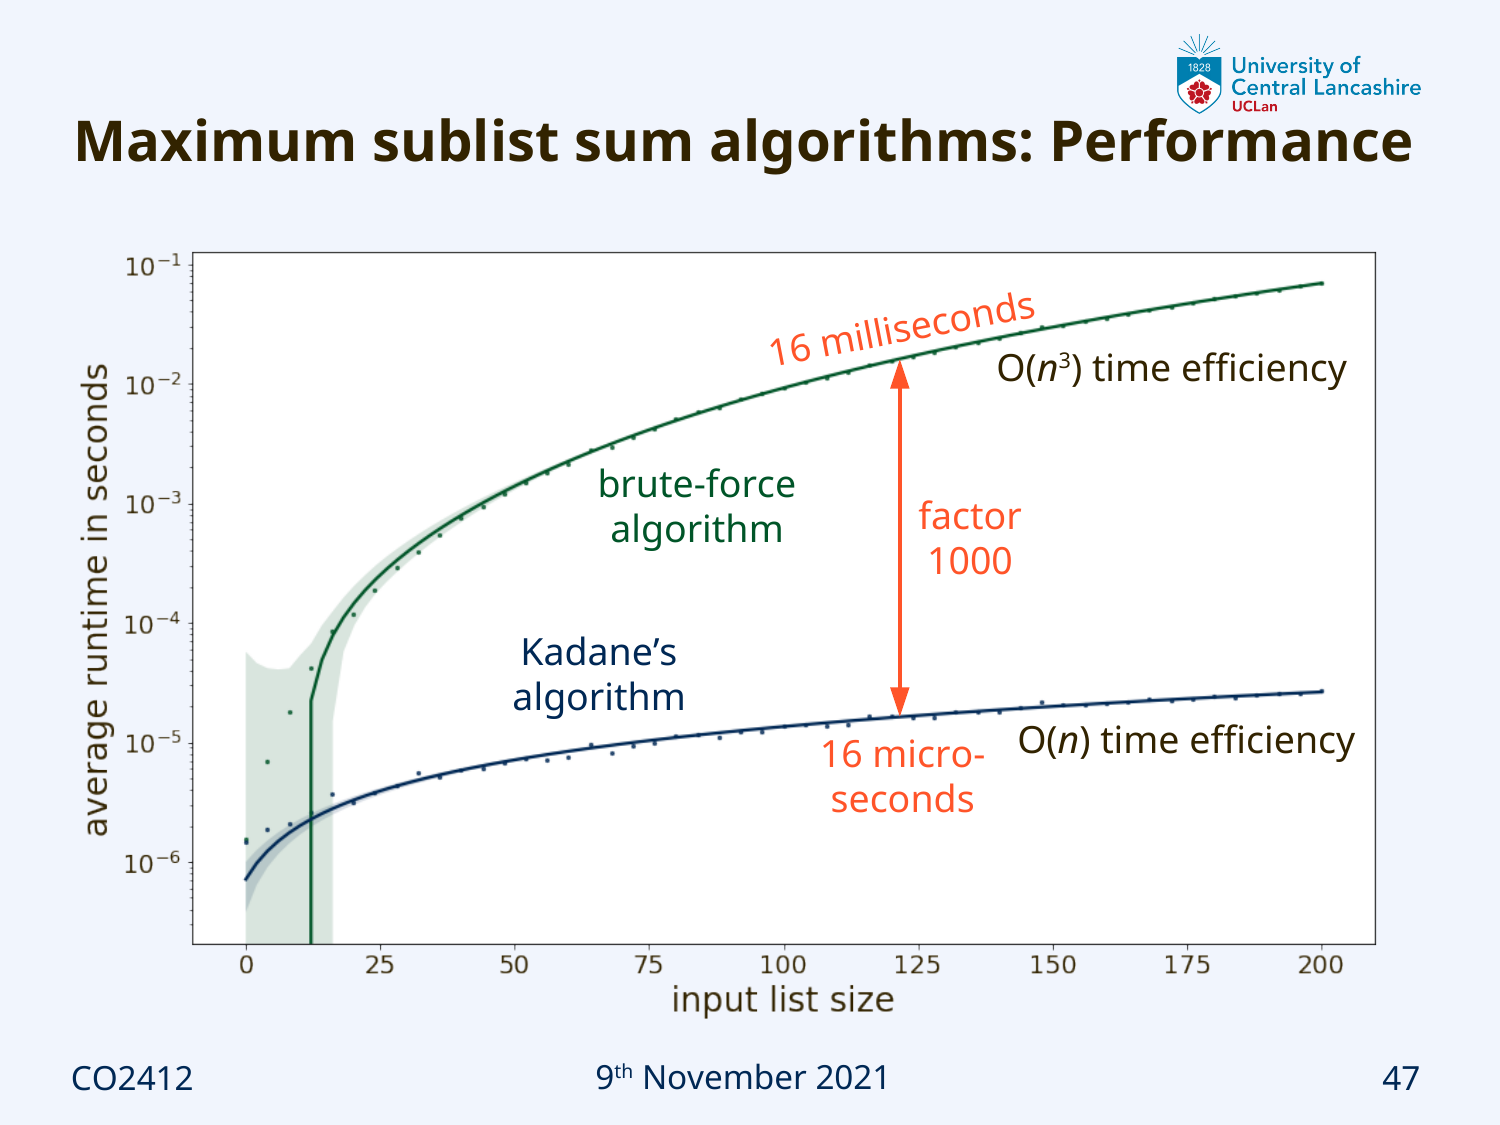

# Maximum sublist sum algorithms: Performance
16 milliseconds
O(n3) time efficiency
brute-force algorithm
factor
1000
Kadane’s algorithm
O(n) time efficiency
16 micro-
seconds